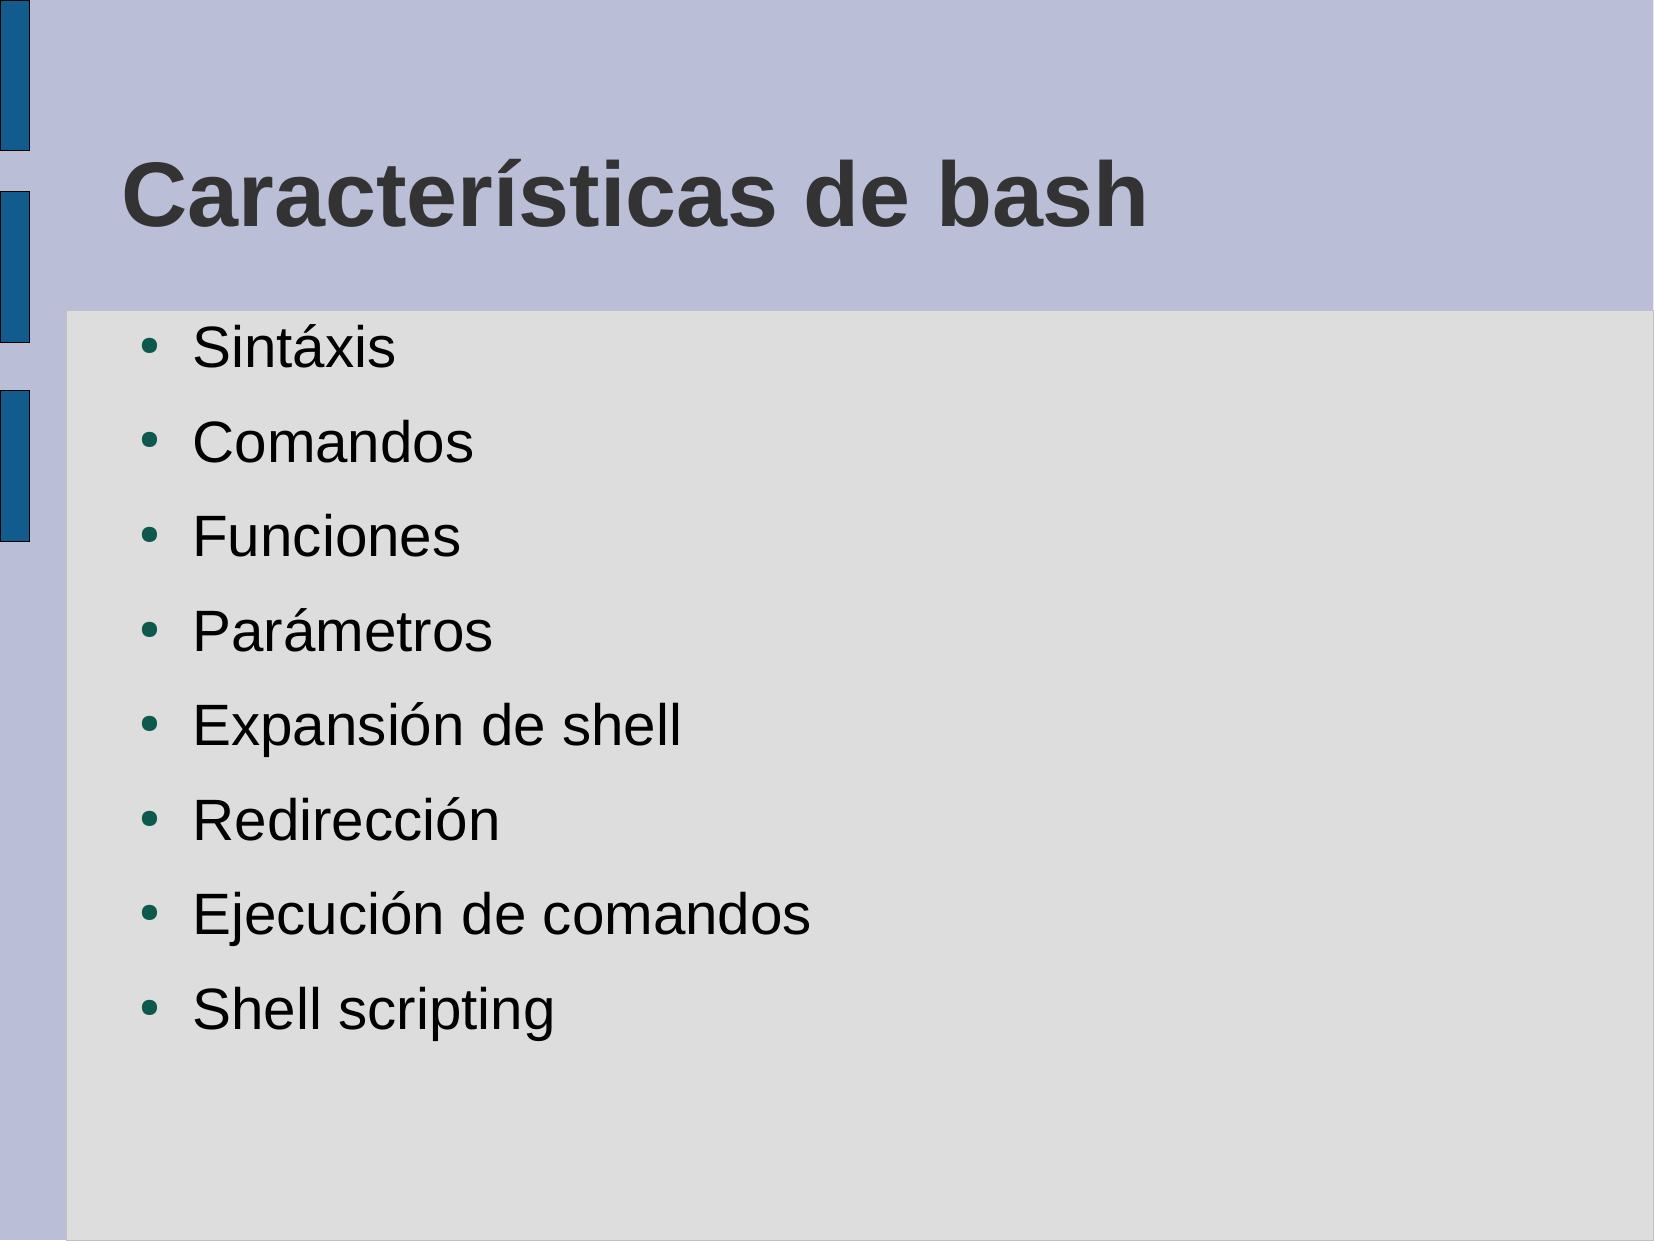

# Características de bash
Sintáxis
Comandos
Funciones
Parámetros
Expansión de shell
Redirección
Ejecución de comandos
Shell scripting